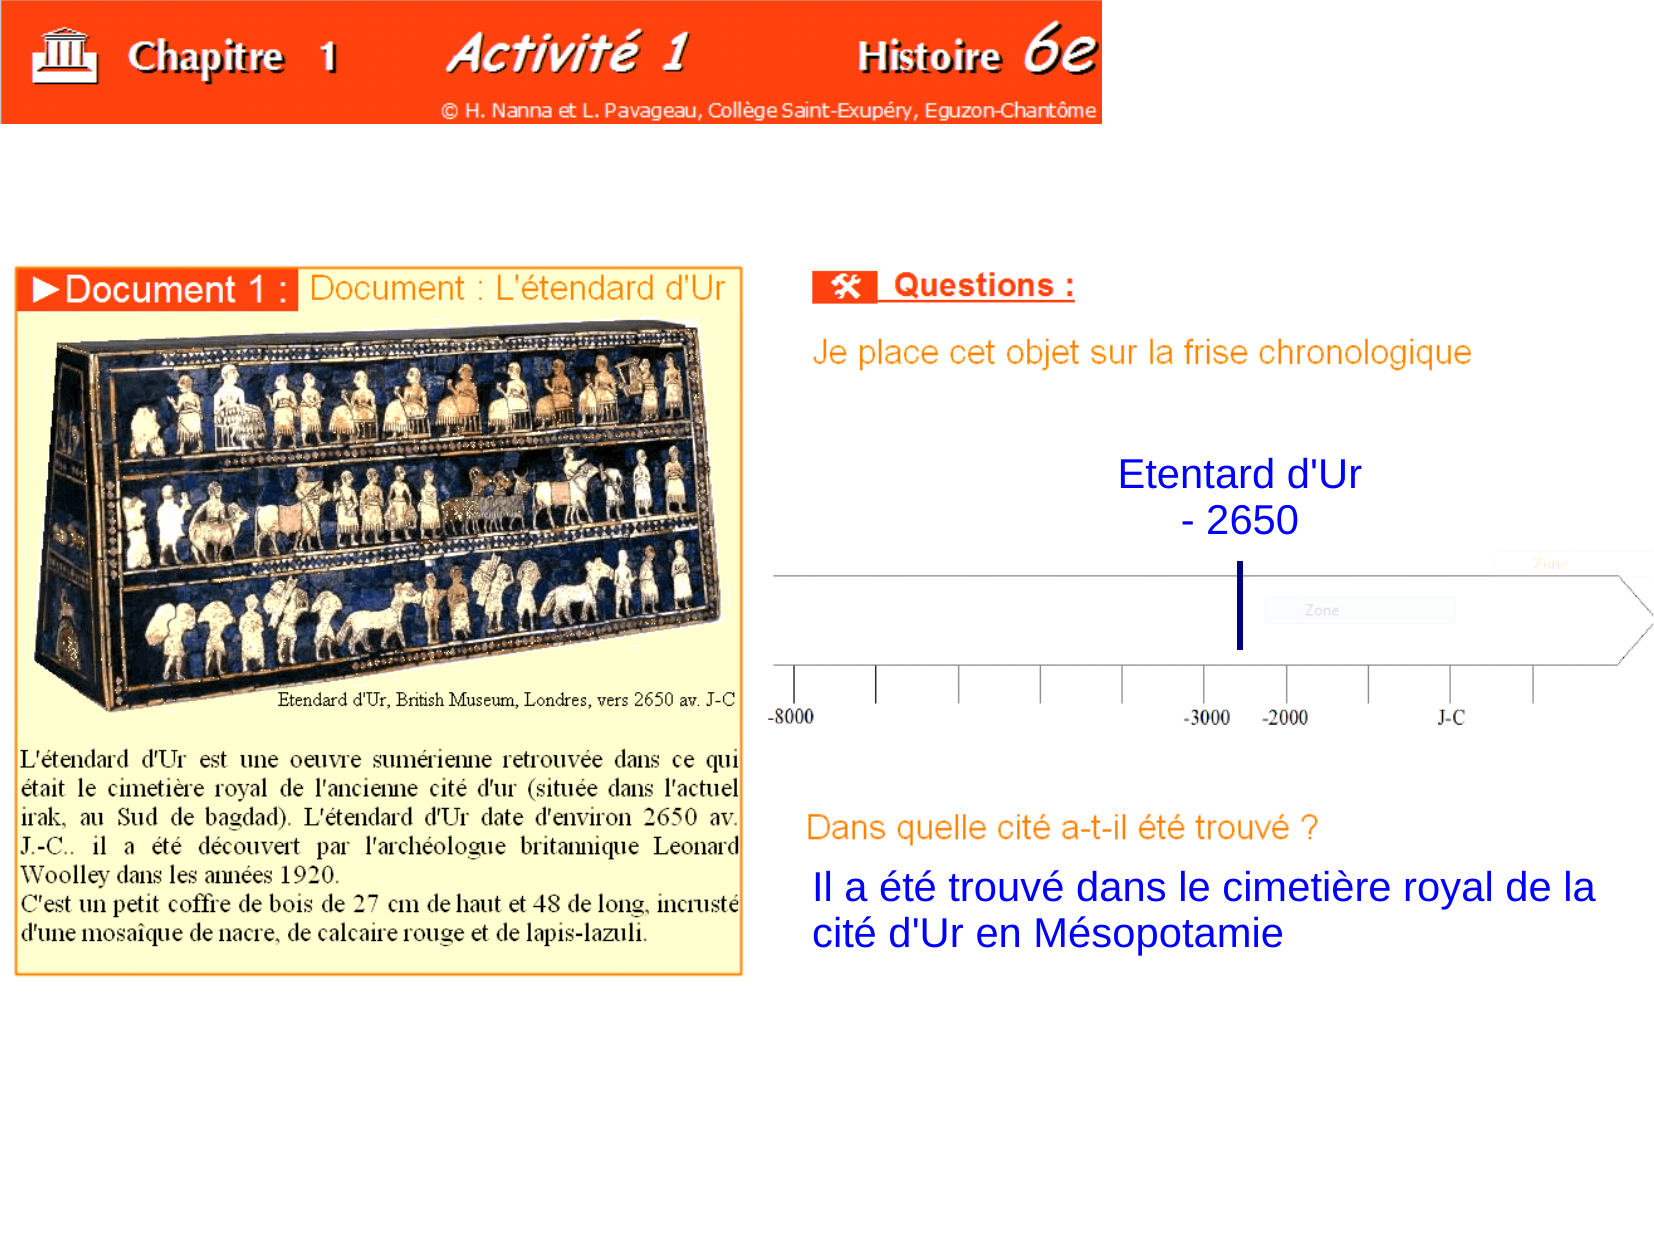

Etentard d'Ur
- 2650
Il a été trouvé dans le cimetière royal de la cité d'Ur en Mésopotamie.